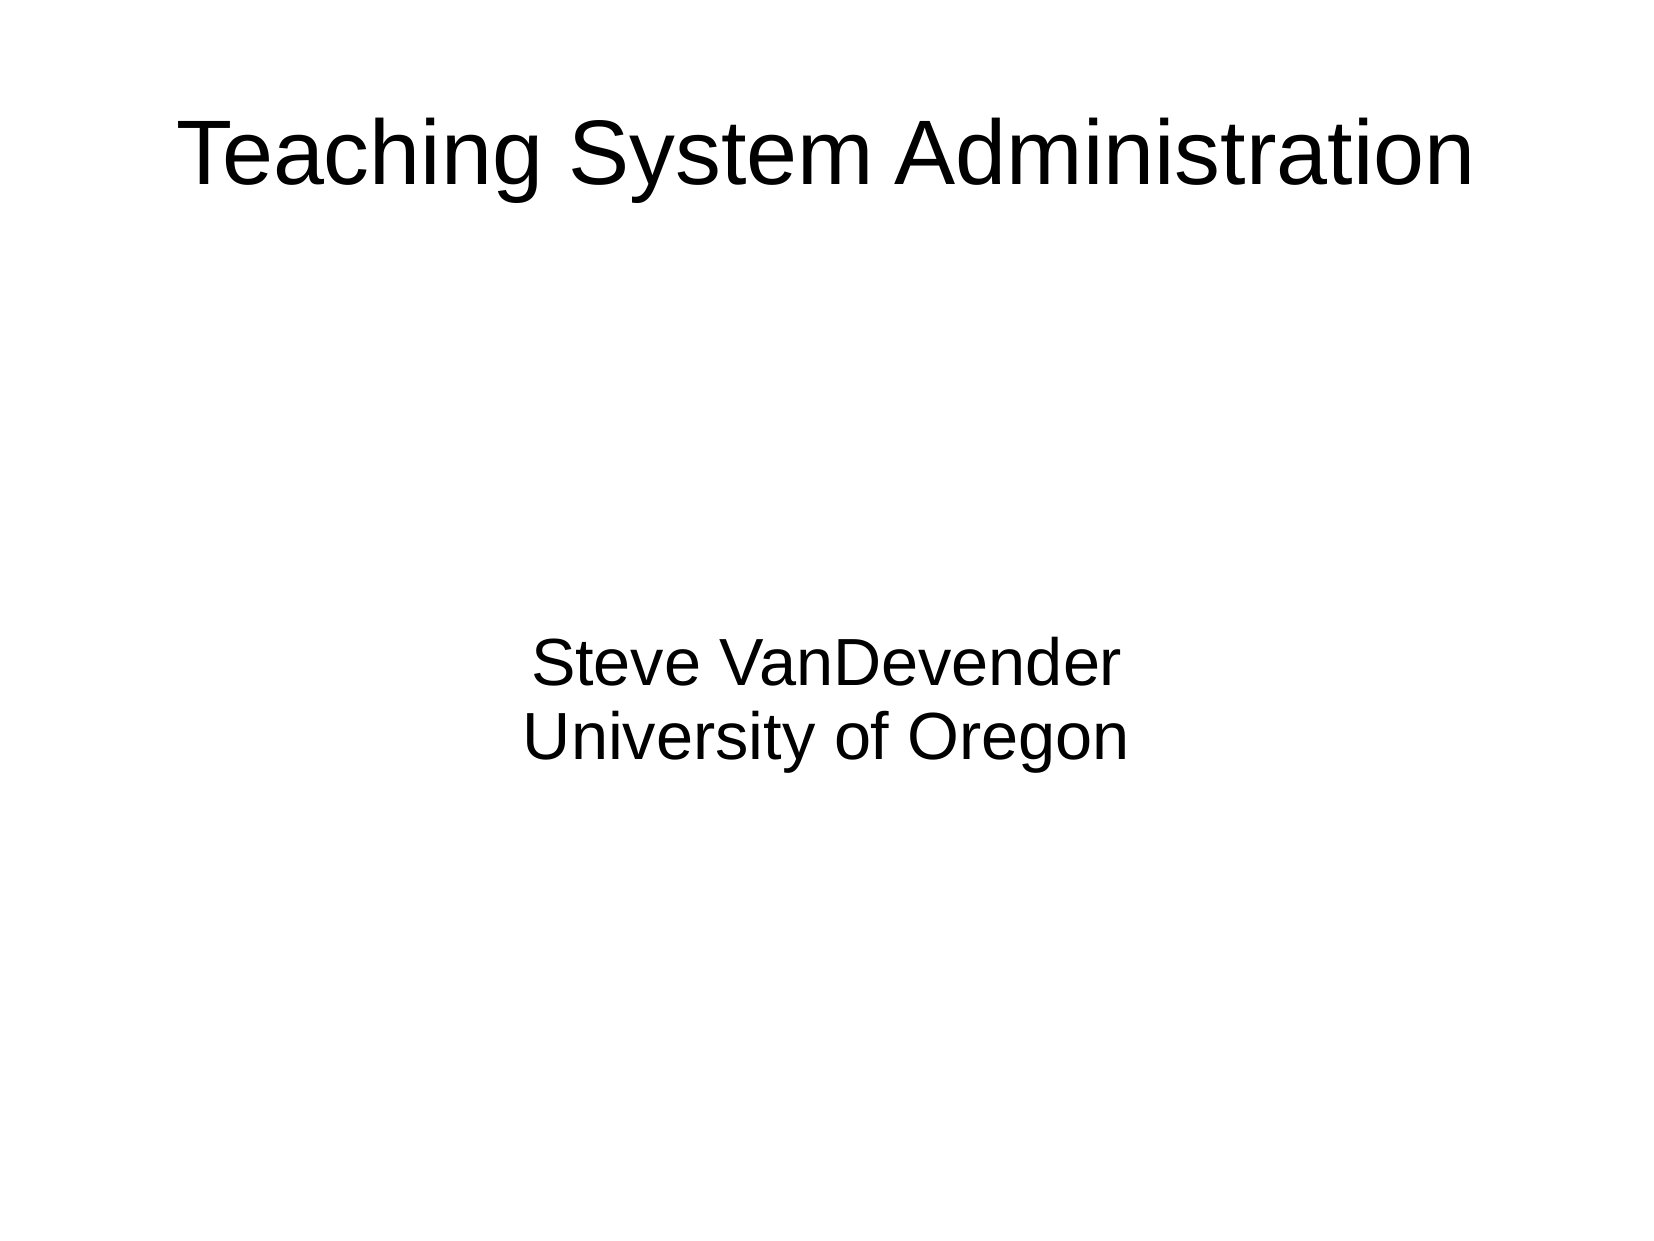

# Teaching System Administration
Steve VanDevender
University of Oregon